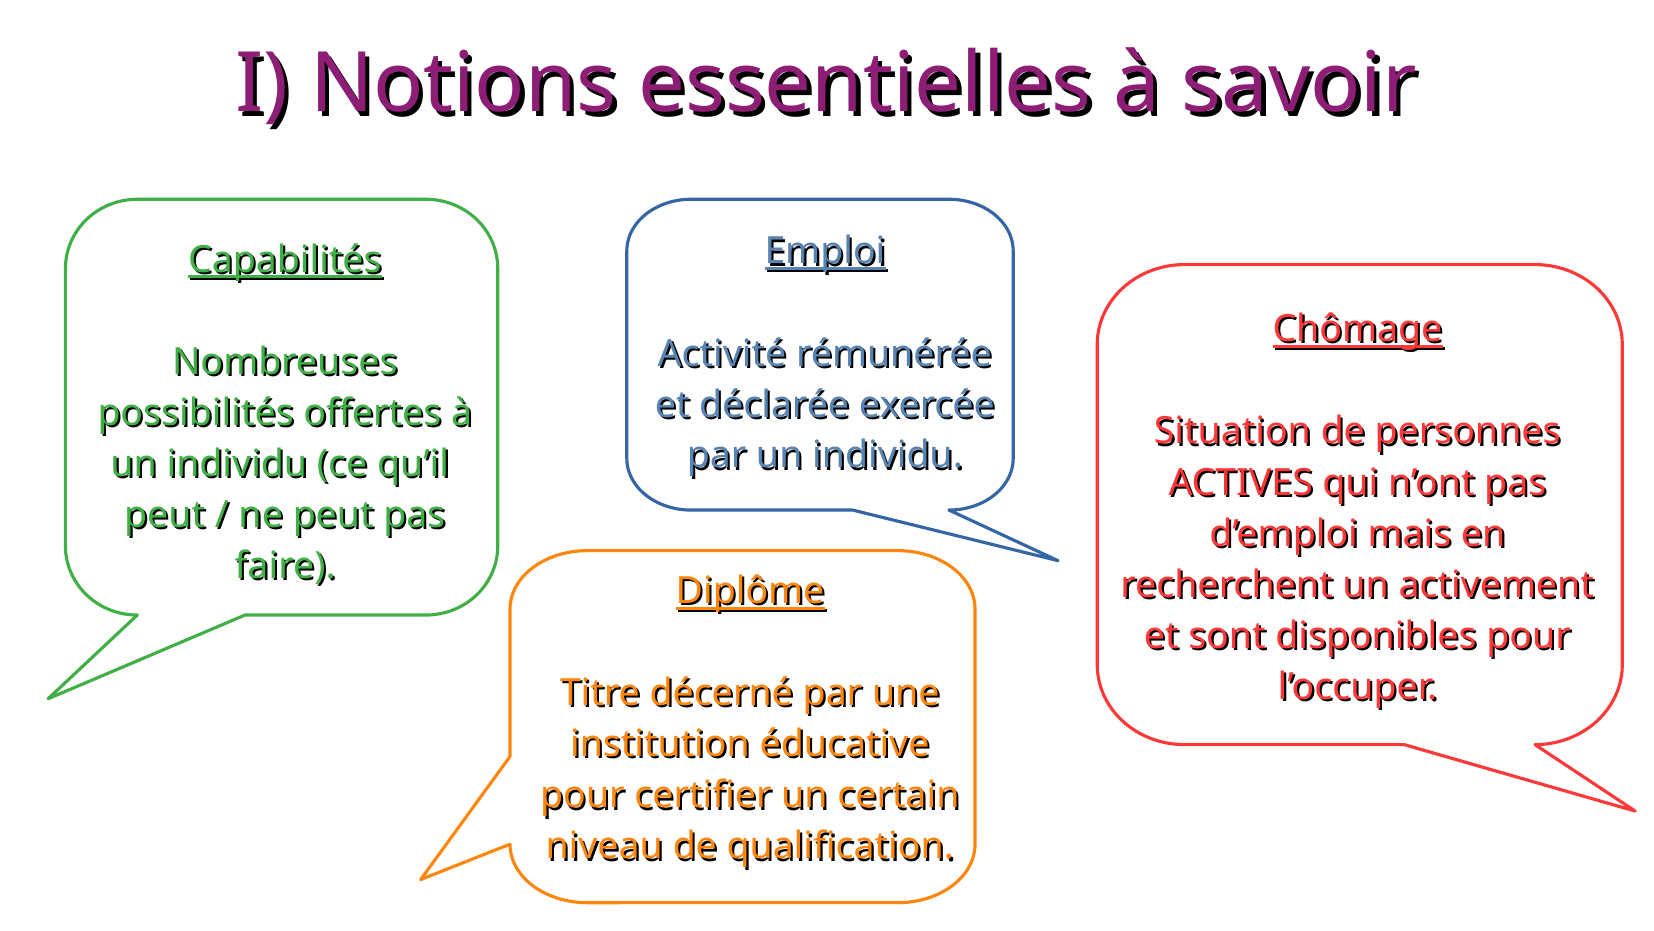

# I) Notions essentielles à savoir
Emploi
Activité rémunérée et déclarée exercée par un individu.
Capabilités
Nombreuses possibilités offertes à un individu (ce qu’il peut / ne peut pas faire).
Chômage
Situation de personnes ACTIVES qui n’ont pas d’emploi mais en recherchent un activement et sont disponibles pour l’occuper.
Diplôme
Titre décerné par une institution éducative pour certifier un certain niveau de qualification.